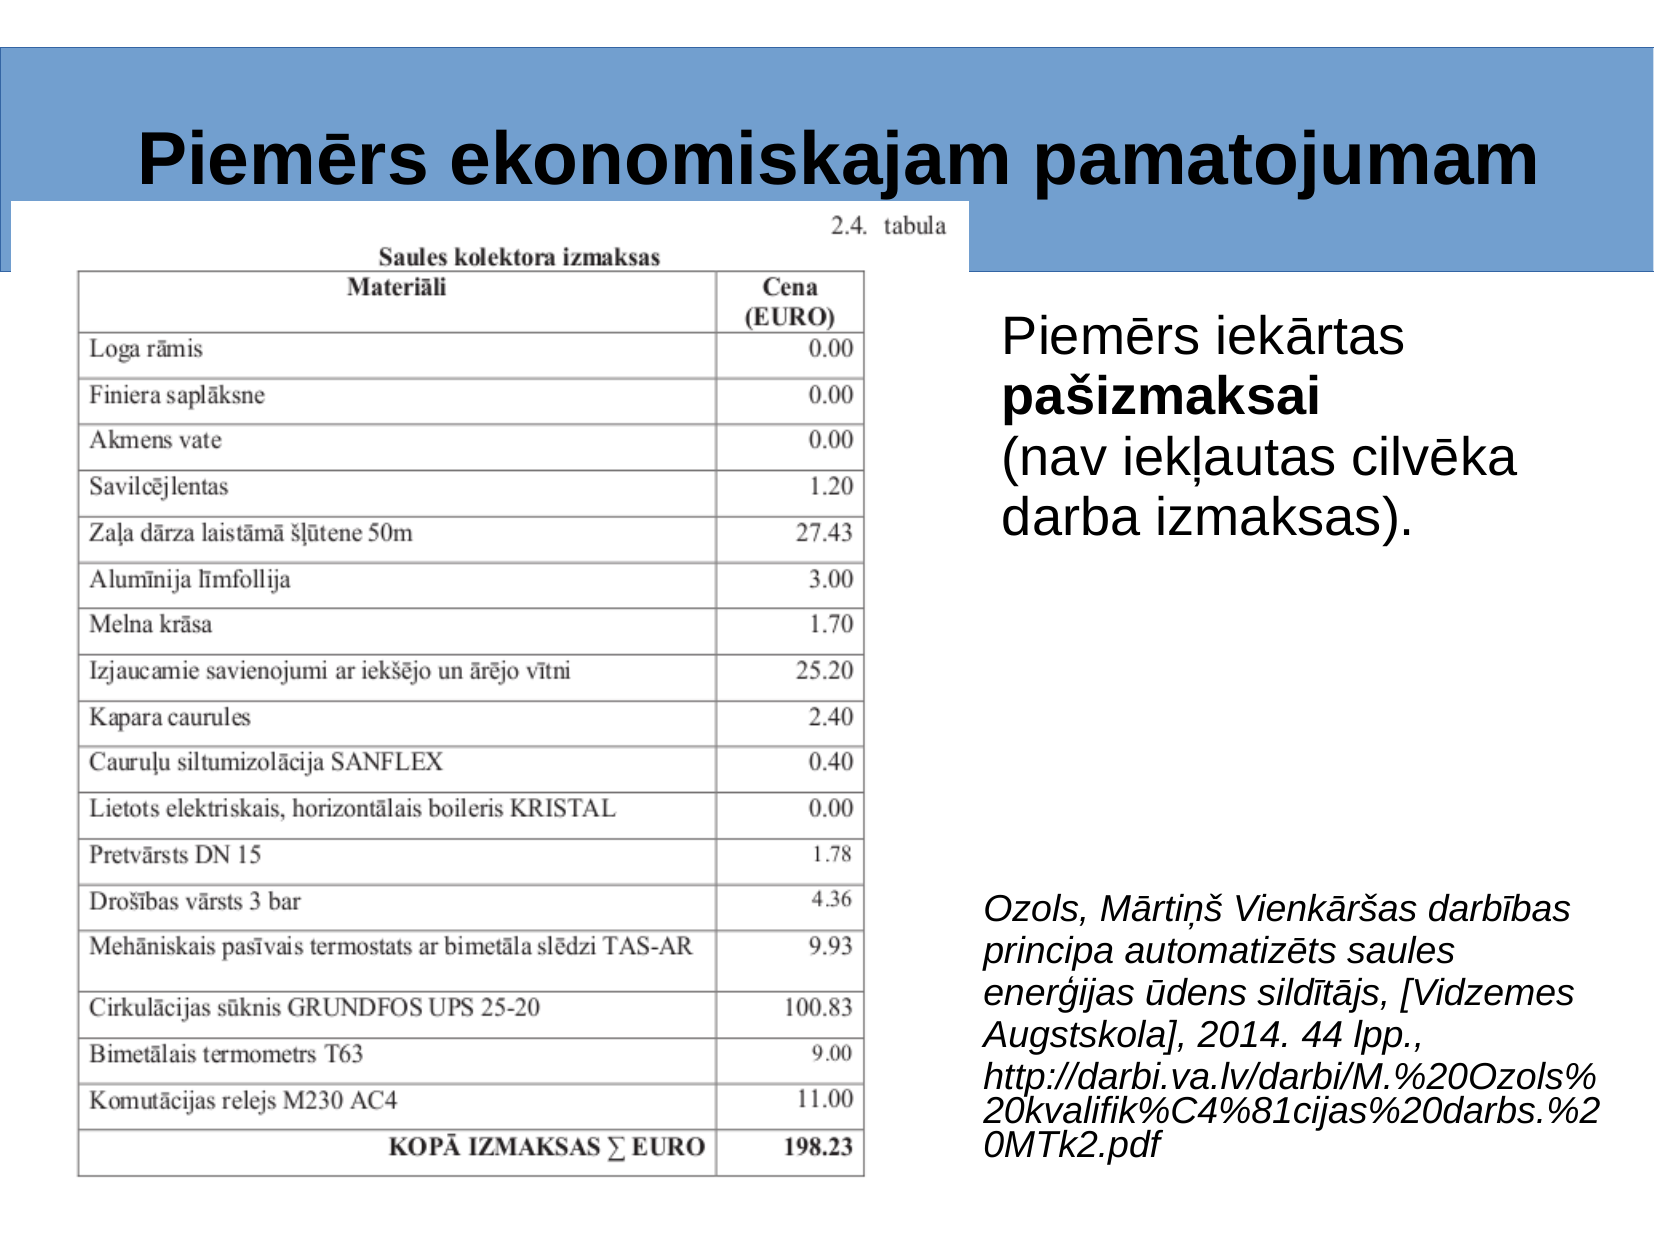

# Piemērs ekonomiskajam pamatojumam
Piemērs iekārtas
pašizmaksai
(nav iekļautas cilvēka
darba izmaksas).
Ozols, Mārtiņš Vienkāršas darbības principa automatizēts saules enerģijas ūdens sildītājs, [Vidzemes Augstskola], 2014. 44 lpp., http://darbi.va.lv/darbi/M.%20Ozols%20kvalifik%C4%81cijas%20darbs.%20MTk2.pdf